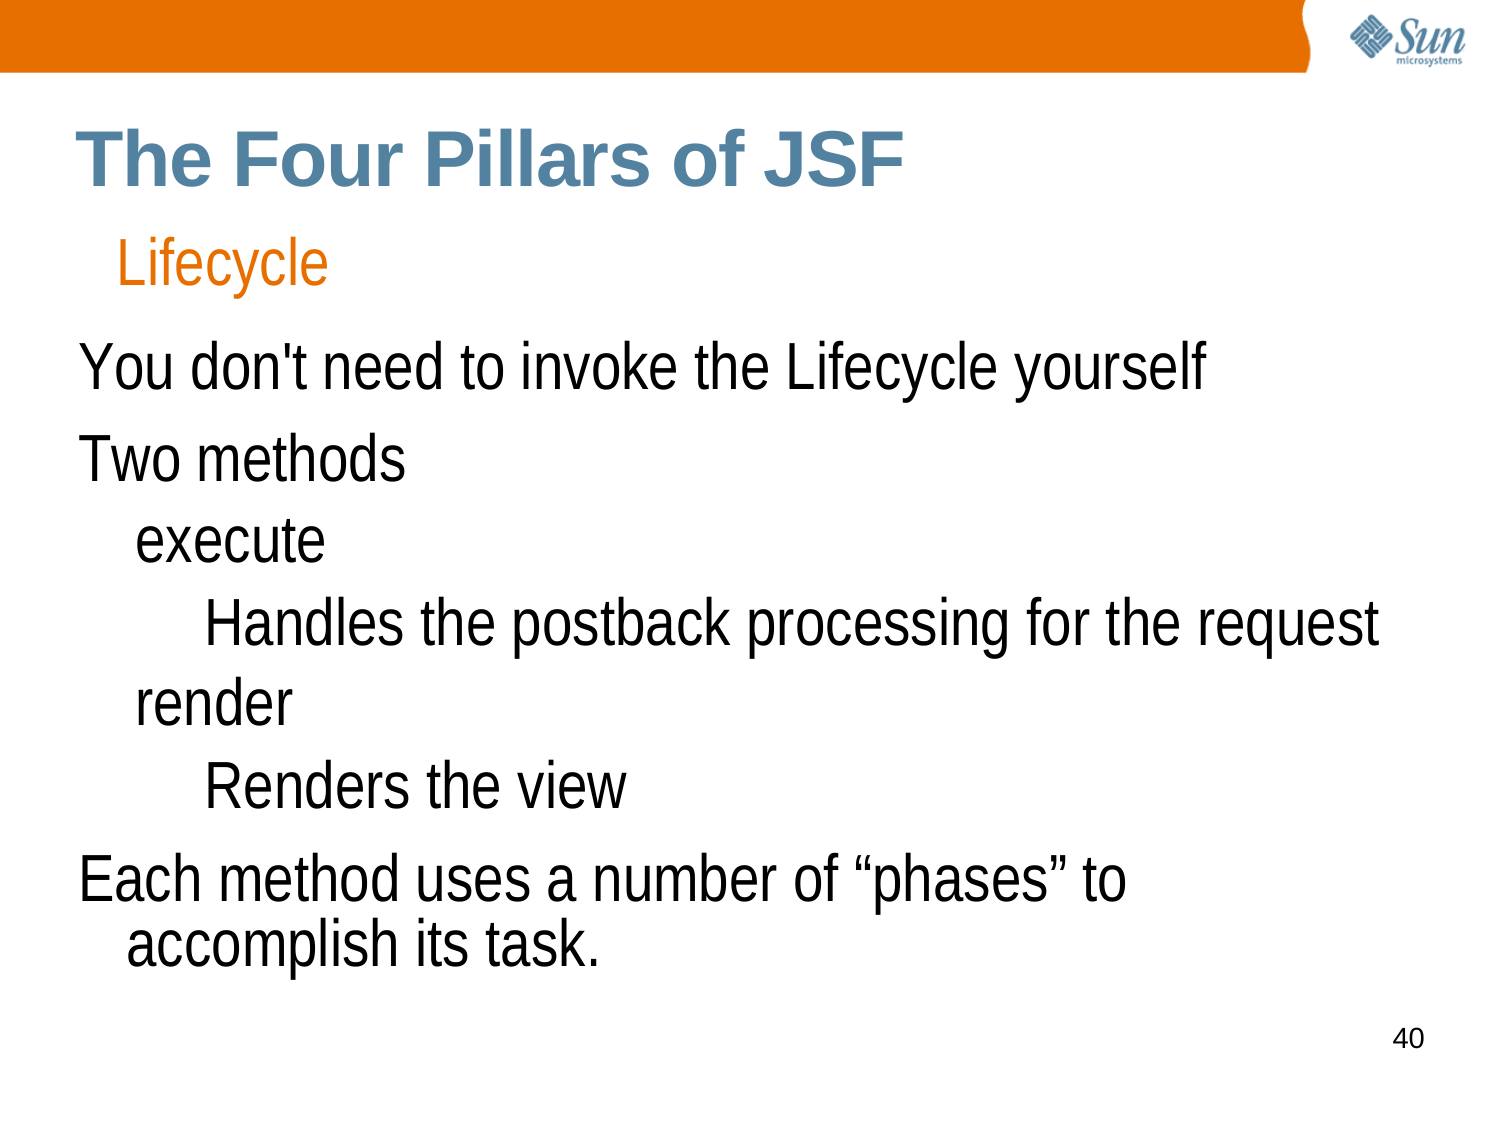

# The Four Pillars of JSF
Lifecycle
You don't need to invoke the Lifecycle yourself
Two methods
execute
Handles the postback processing for the request
render
Renders the view
Each method uses a number of “phases” to accomplish its task.
40